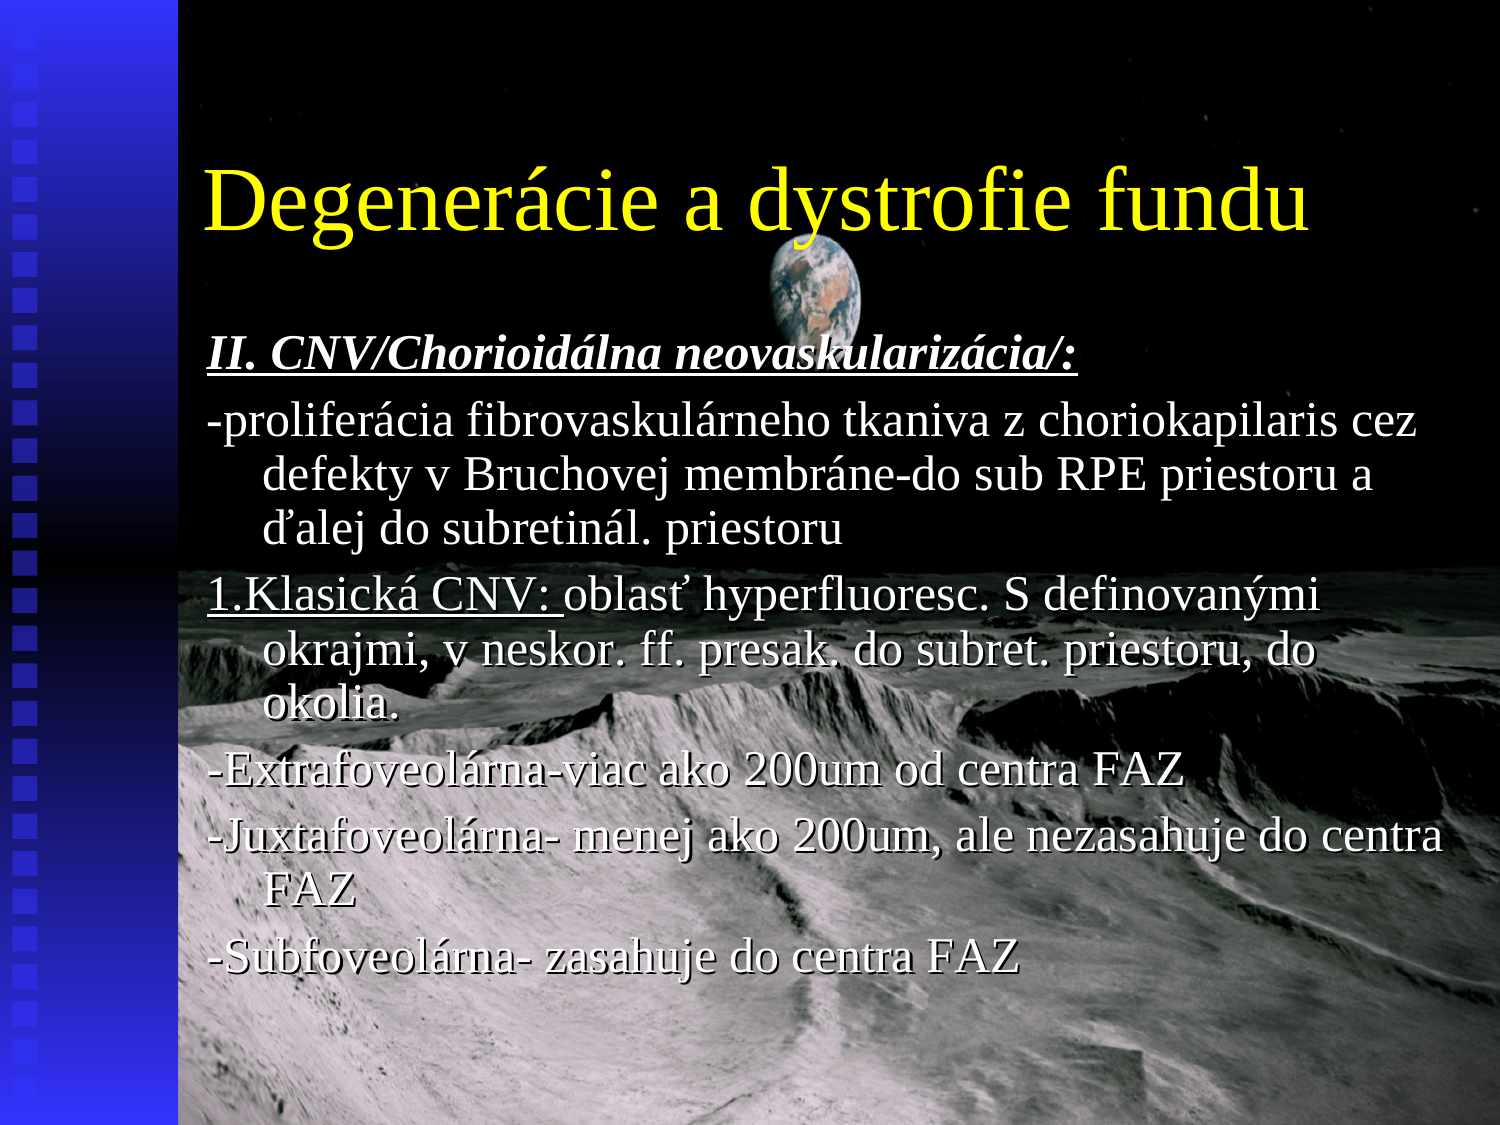

# Degenerácie a dystrofie fundu
II. CNV/Chorioidálna neovaskularizácia/:
-proliferácia fibrovaskulárneho tkaniva z choriokapilaris cez defekty v Bruchovej membráne-do sub RPE priestoru a ďalej do subretinál. priestoru
1.Klasická CNV: oblasť hyperfluoresc. S definovanými okrajmi, v neskor. ff. presak. do subret. priestoru, do okolia.
-Extrafoveolárna-viac ako 200um od centra FAZ
-Juxtafoveolárna- menej ako 200um, ale nezasahuje do centra FAZ
-Subfoveolárna- zasahuje do centra FAZ